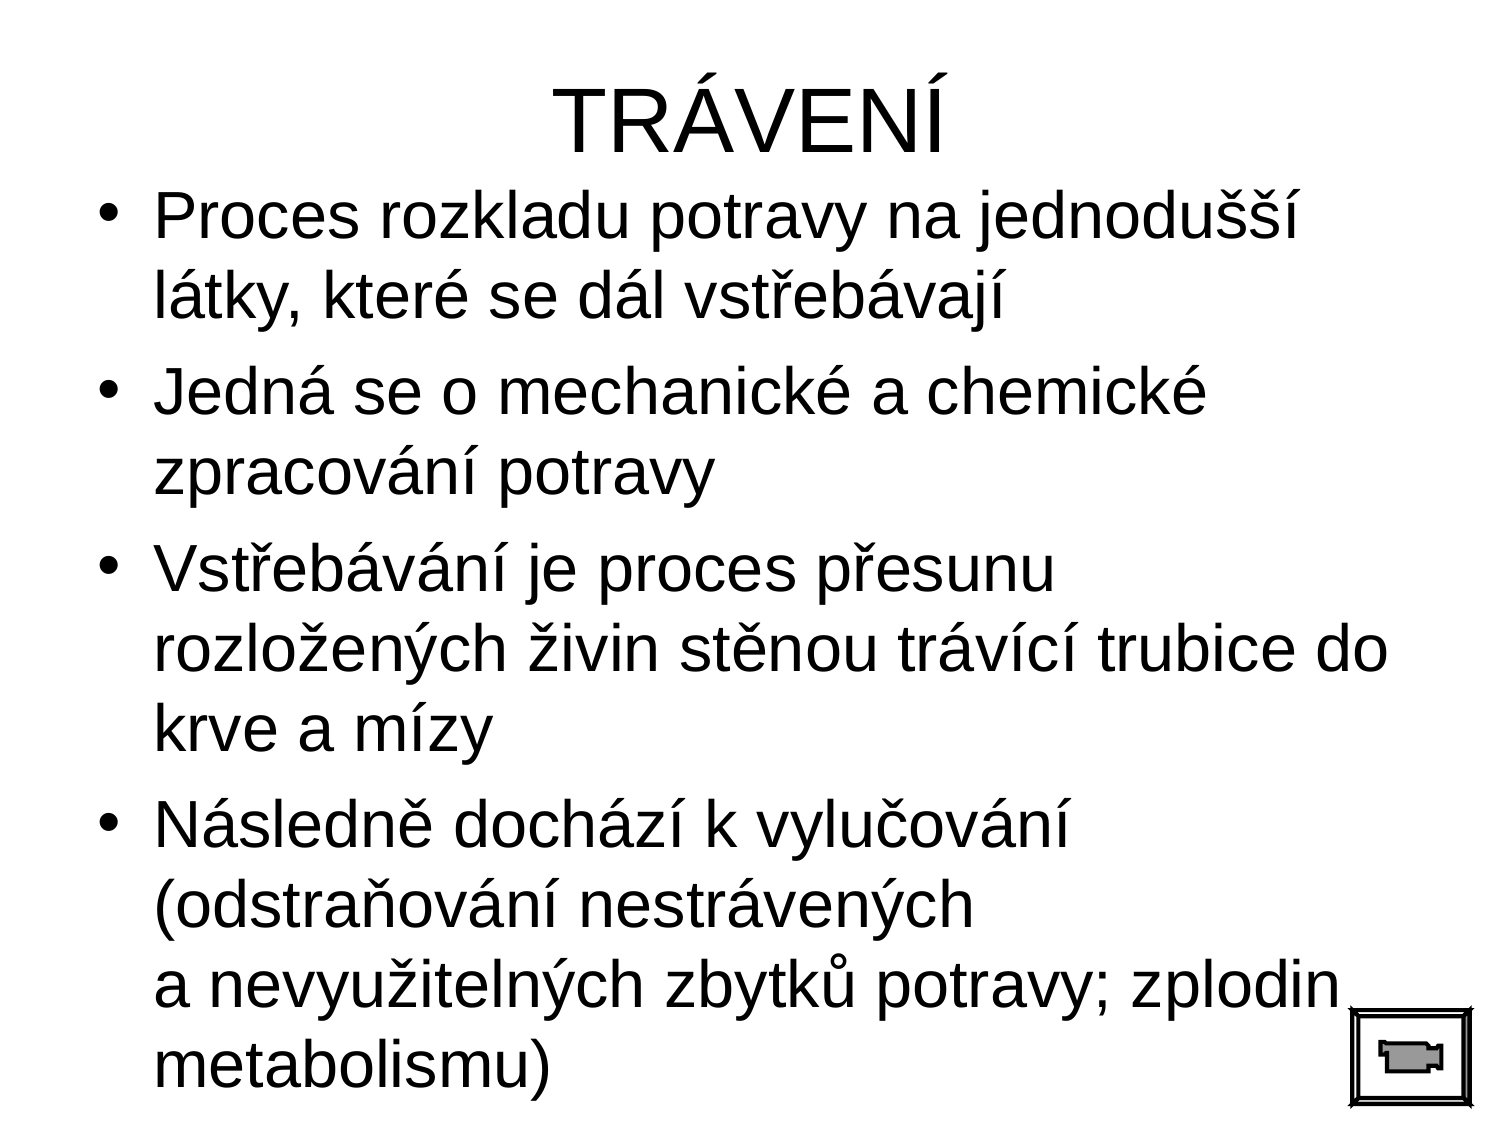

# TRÁVENÍ
Proces rozkladu potravy na jednodušší látky, které se dál vstřebávají
Jedná se o mechanické a chemické zpracování potravy
Vstřebávání je proces přesunu rozložených živin stěnou trávící trubice do krve a mízy
Následně dochází k vylučování (odstraňování nestrávených
a nevyužitelných zbytků potravy; zplodin metabolismu)